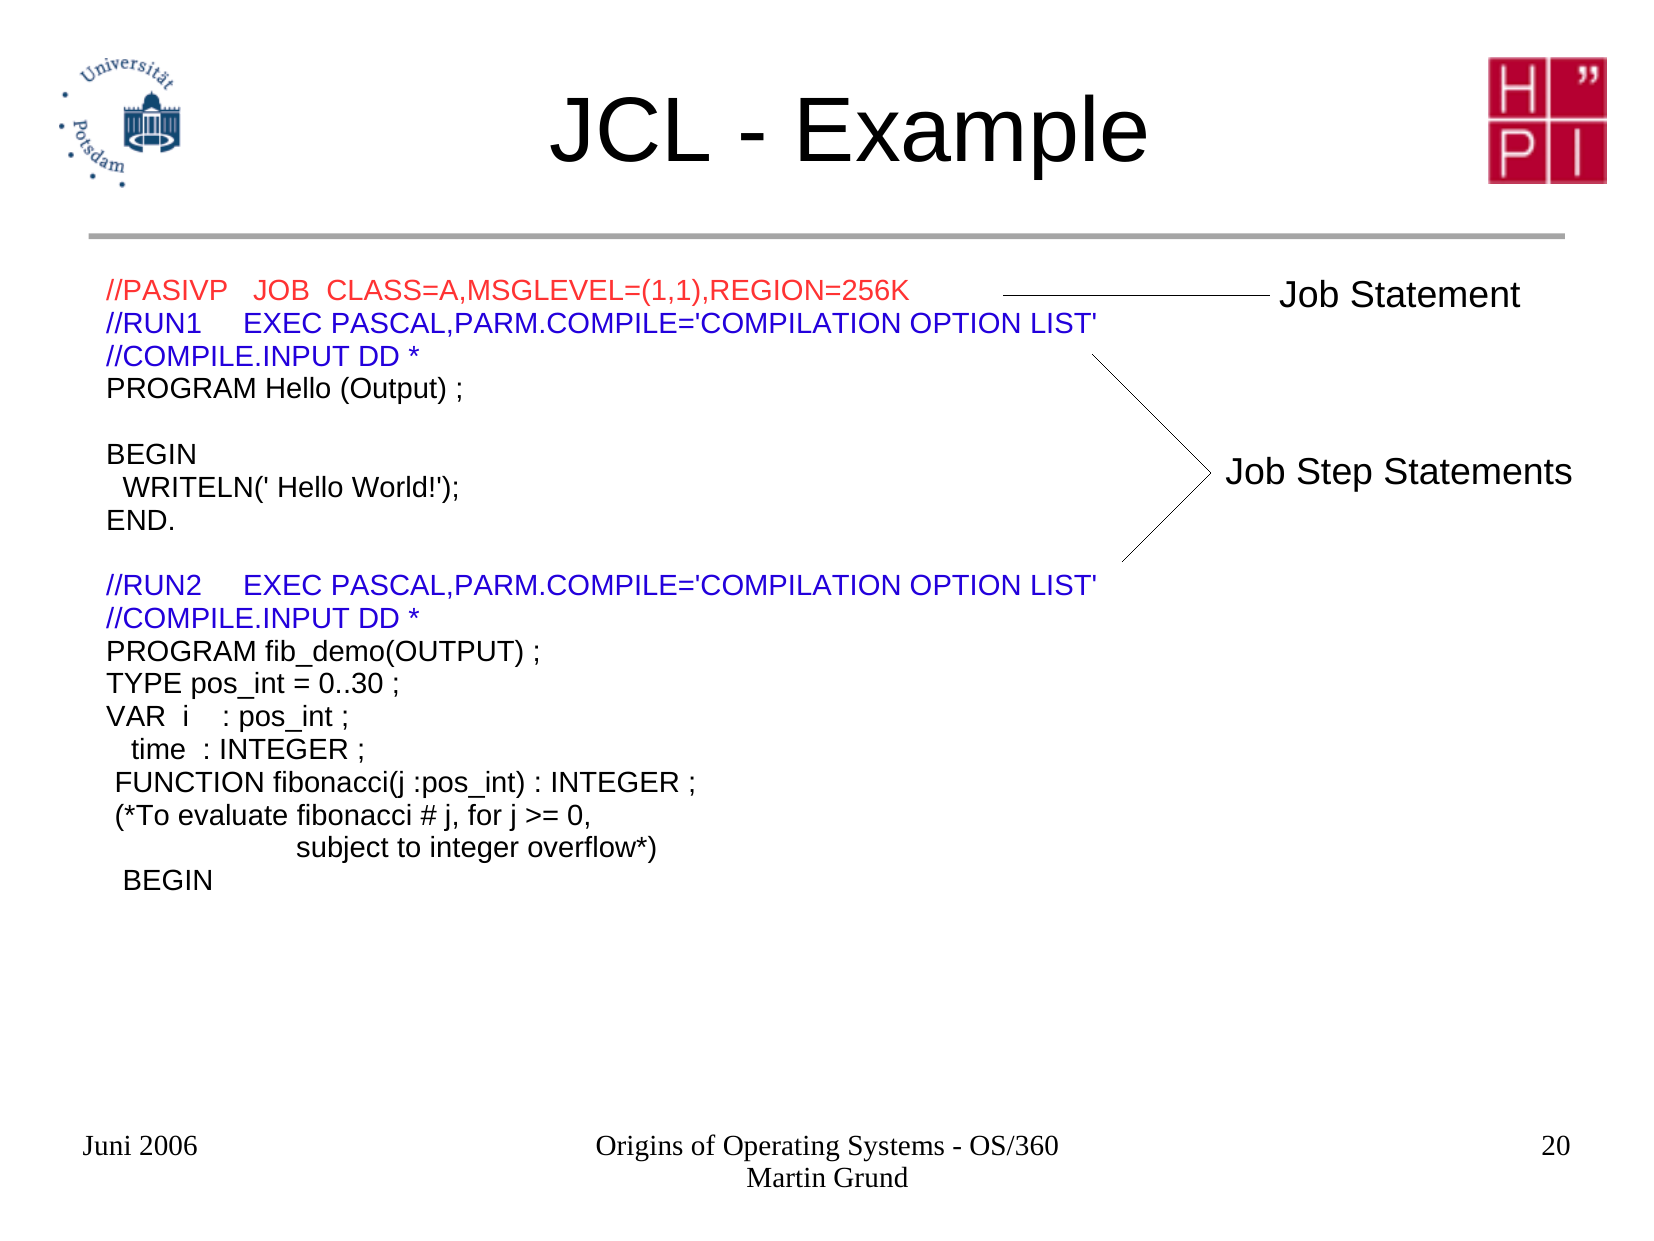

# JCL - Example
Job Statement
//PASIVP JOB CLASS=A,MSGLEVEL=(1,1),REGION=256K
//RUN1 EXEC PASCAL,PARM.COMPILE='COMPILATION OPTION LIST'
//COMPILE.INPUT DD *
PROGRAM Hello (Output) ;
BEGIN
 WRITELN(' Hello World!');
END.
//RUN2 EXEC PASCAL,PARM.COMPILE='COMPILATION OPTION LIST'
//COMPILE.INPUT DD *
PROGRAM fib_demo(OUTPUT) ;
TYPE pos_int = 0..30 ;
VAR i : pos_int ;
 time : INTEGER ;
 FUNCTION fibonacci(j :pos_int) : INTEGER ;
 (*To evaluate fibonacci # j, for j >= 0,
 subject to integer overflow*)
 BEGIN
Job Step Statements
Juni 2006
Origins of Operating Systems - OS/360
20